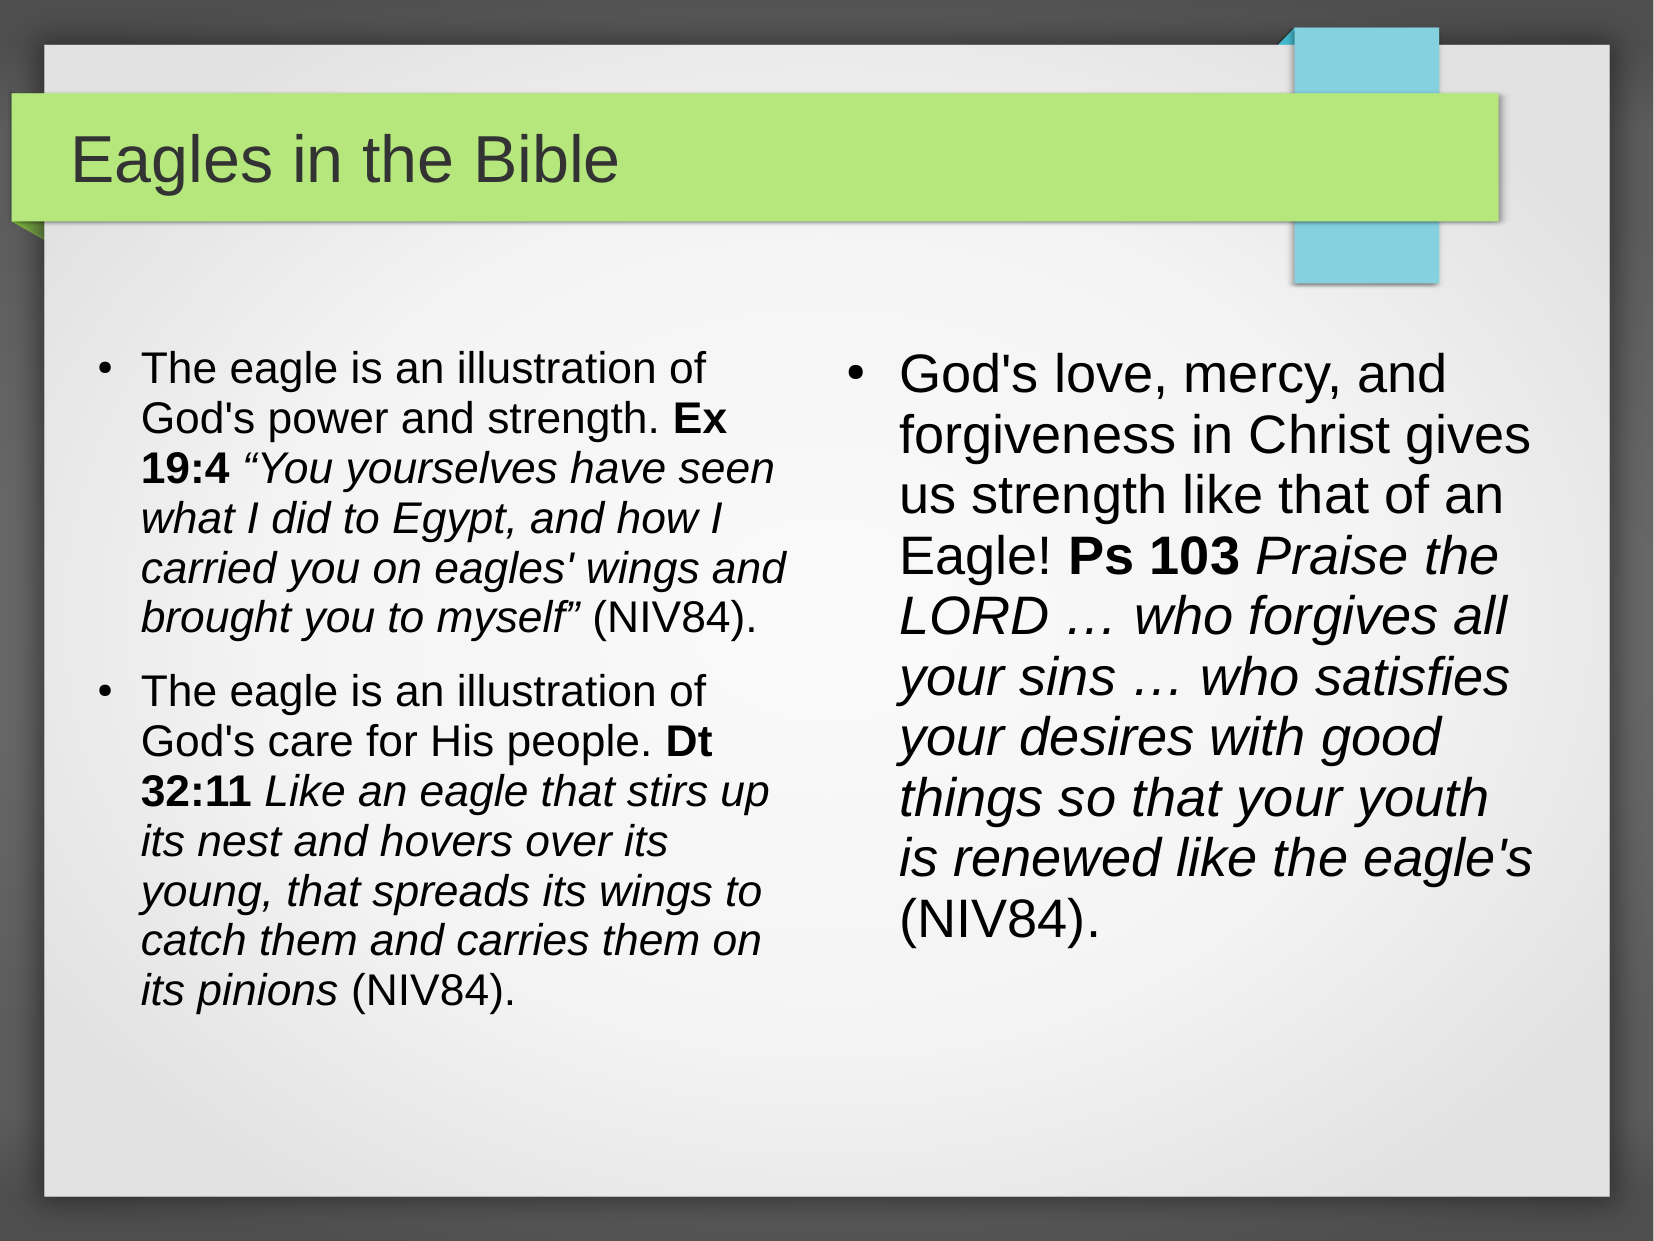

# Eagles in the Bible
The eagle is an illustration of God's power and strength. Ex 19:4 “You yourselves have seen what I did to Egypt, and how I carried you on eagles' wings and brought you to myself” (NIV84).
The eagle is an illustration of God's care for His people. Dt 32:11 Like an eagle that stirs up its nest and hovers over its young, that spreads its wings to catch them and carries them on its pinions (NIV84).
God's love, mercy, and forgiveness in Christ gives us strength like that of an Eagle! Ps 103 Praise the LORD … who forgives all your sins … who satisfies your desires with good things so that your youth is renewed like the eagle's (NIV84).